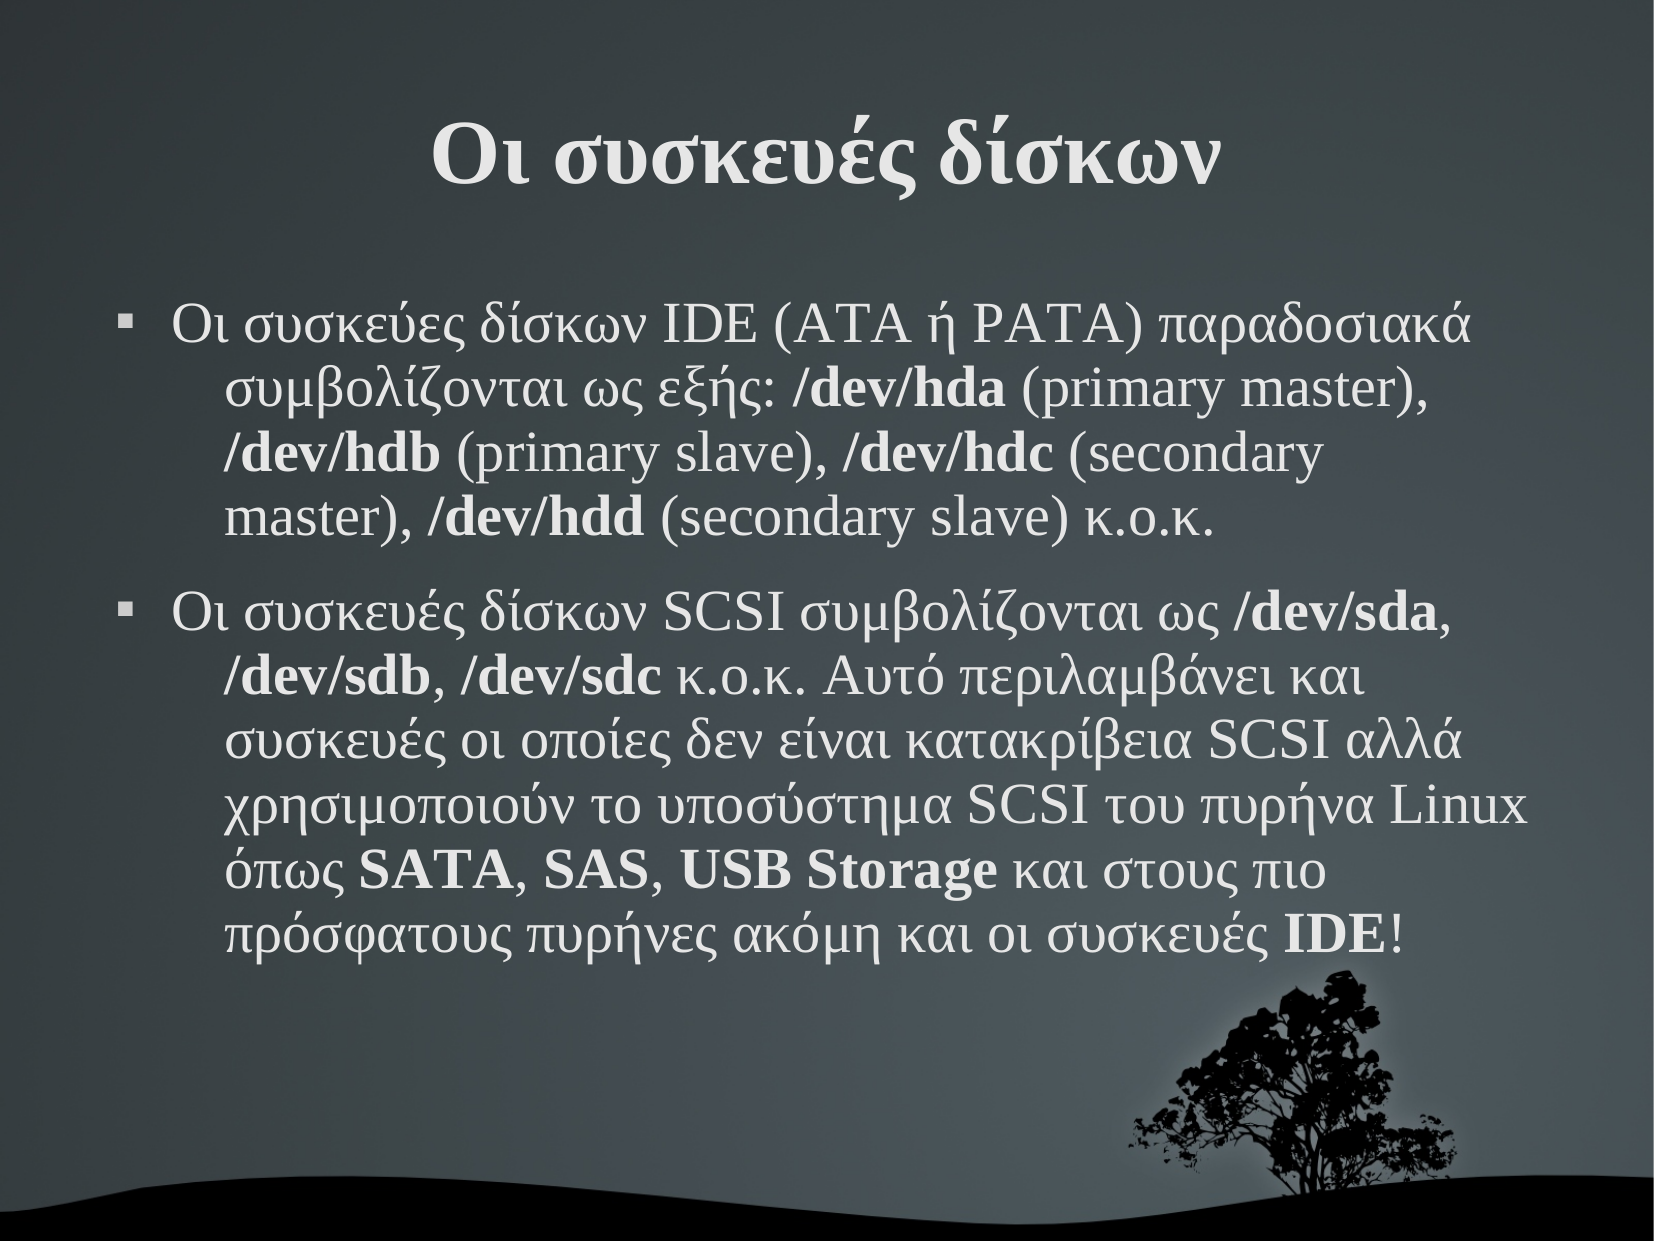

# Οι συσκευές δίσκων
Οι συσκεύες δίσκων IDE (ATA ή PATA) παραδοσιακά συμβολίζονται ως εξής: /dev/hda (primary master), /dev/hdb (primary slave), /dev/hdc (secondary master), /dev/hdd (secondary slave) κ.ο.κ.
Οι συσκευές δίσκων SCSI συμβολίζονται ως /dev/sda, /dev/sdb, /dev/sdc κ.ο.κ. Αυτό περιλαμβάνει και συσκευές οι οποίες δεν είναι κατακρίβεια SCSI αλλά χρησιμοποιούν το υποσύστημα SCSI του πυρήνα Linux όπως SATA, SAS, USB Storage και στους πιο πρόσφατους πυρήνες ακόμη και οι συσκευές IDE!